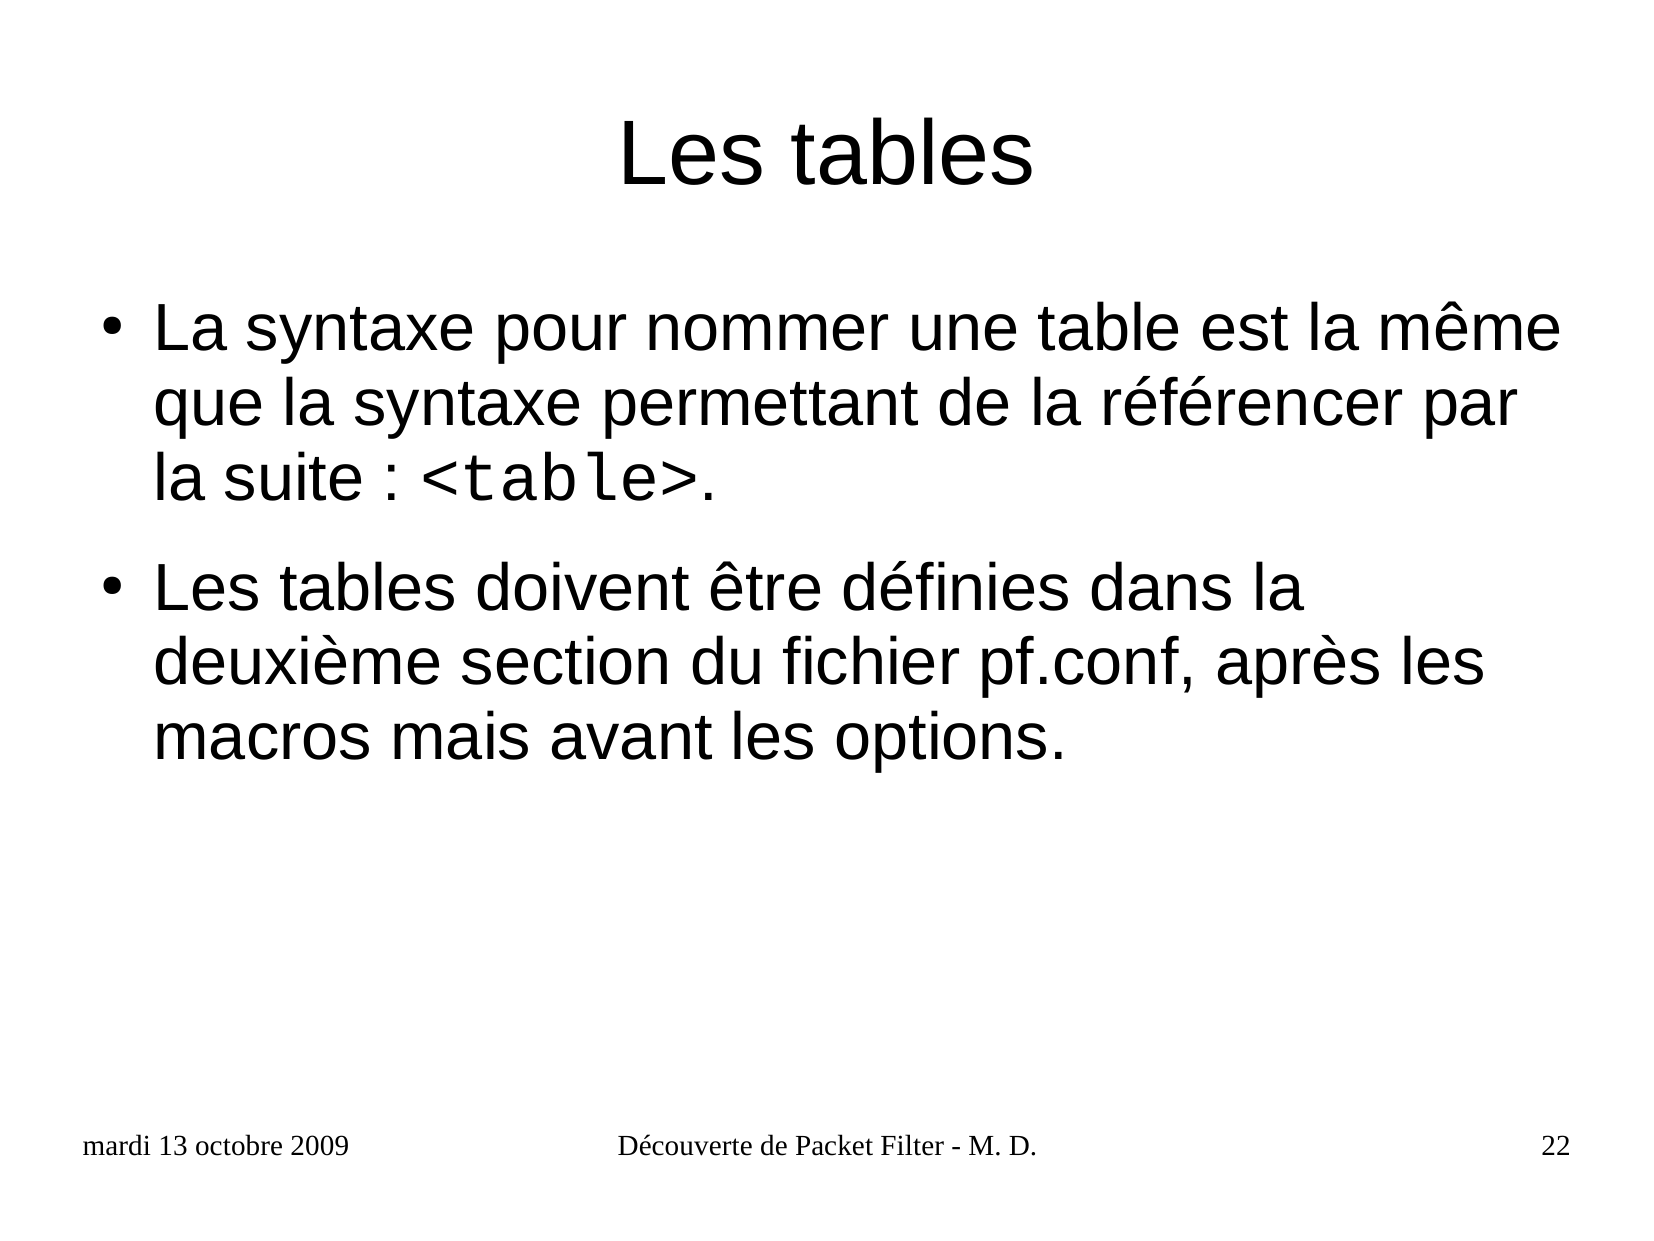

# Les tables
La syntaxe pour nommer une table est la même que la syntaxe permettant de la référencer par la suite : <table>.
Les tables doivent être définies dans la deuxième section du fichier pf.conf, après les macros mais avant les options.
mardi 13 octobre 2009
Découverte de Packet Filter - M. D.
22